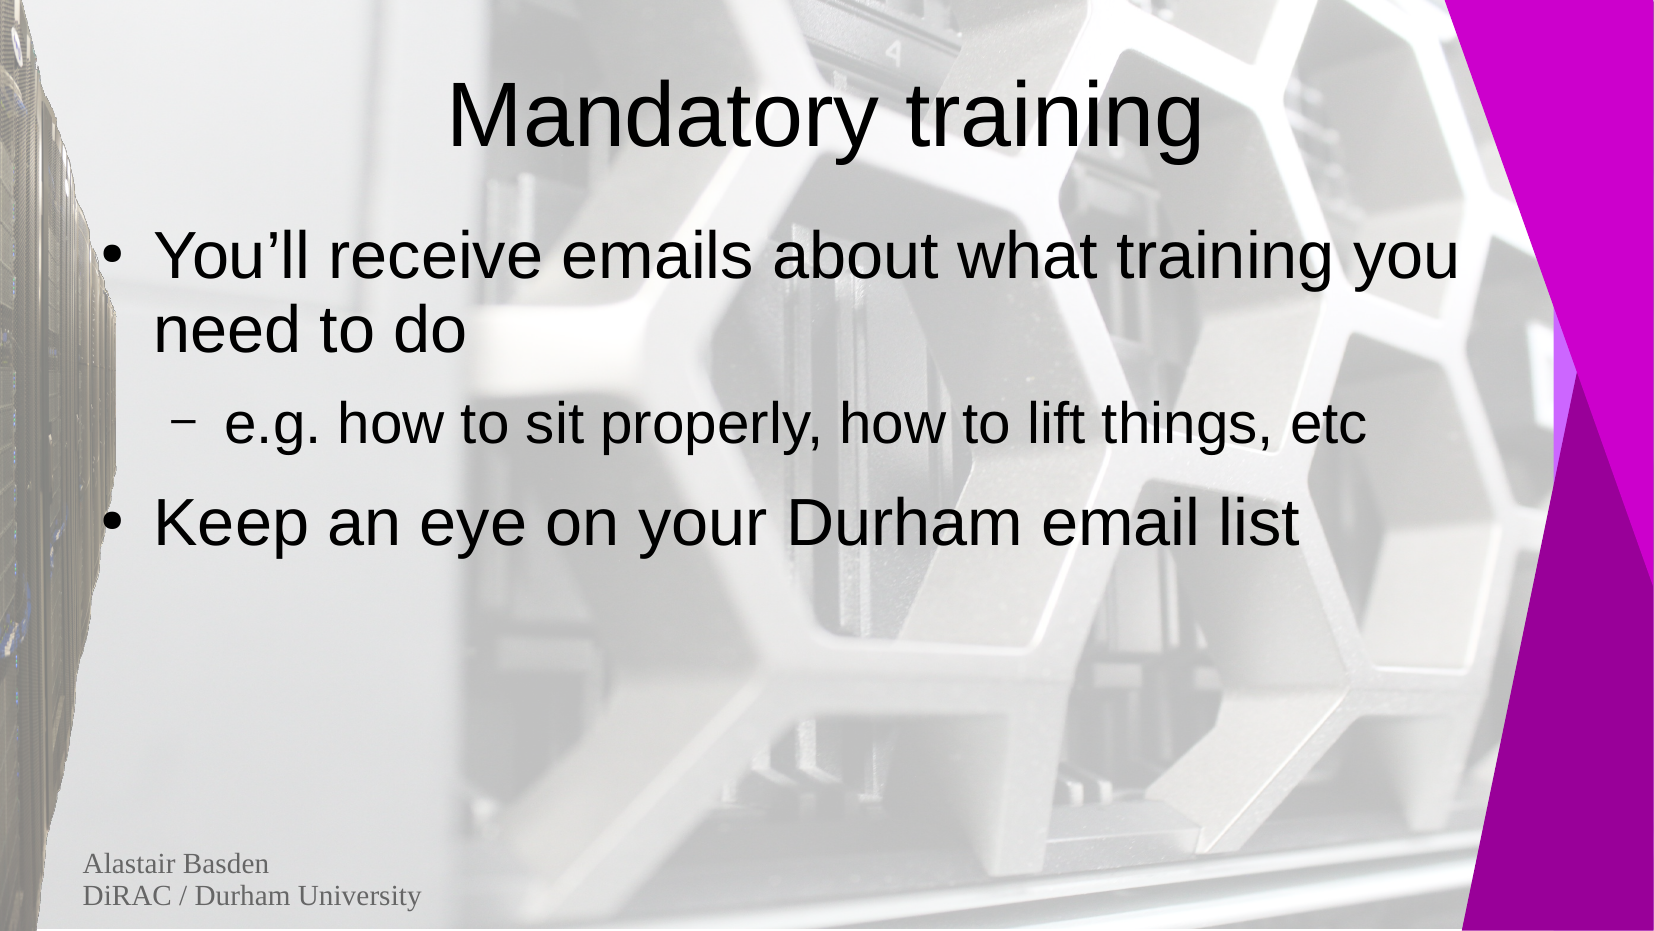

# Mandatory training
You’ll receive emails about what training you need to do
e.g. how to sit properly, how to lift things, etc
Keep an eye on your Durham email list
7